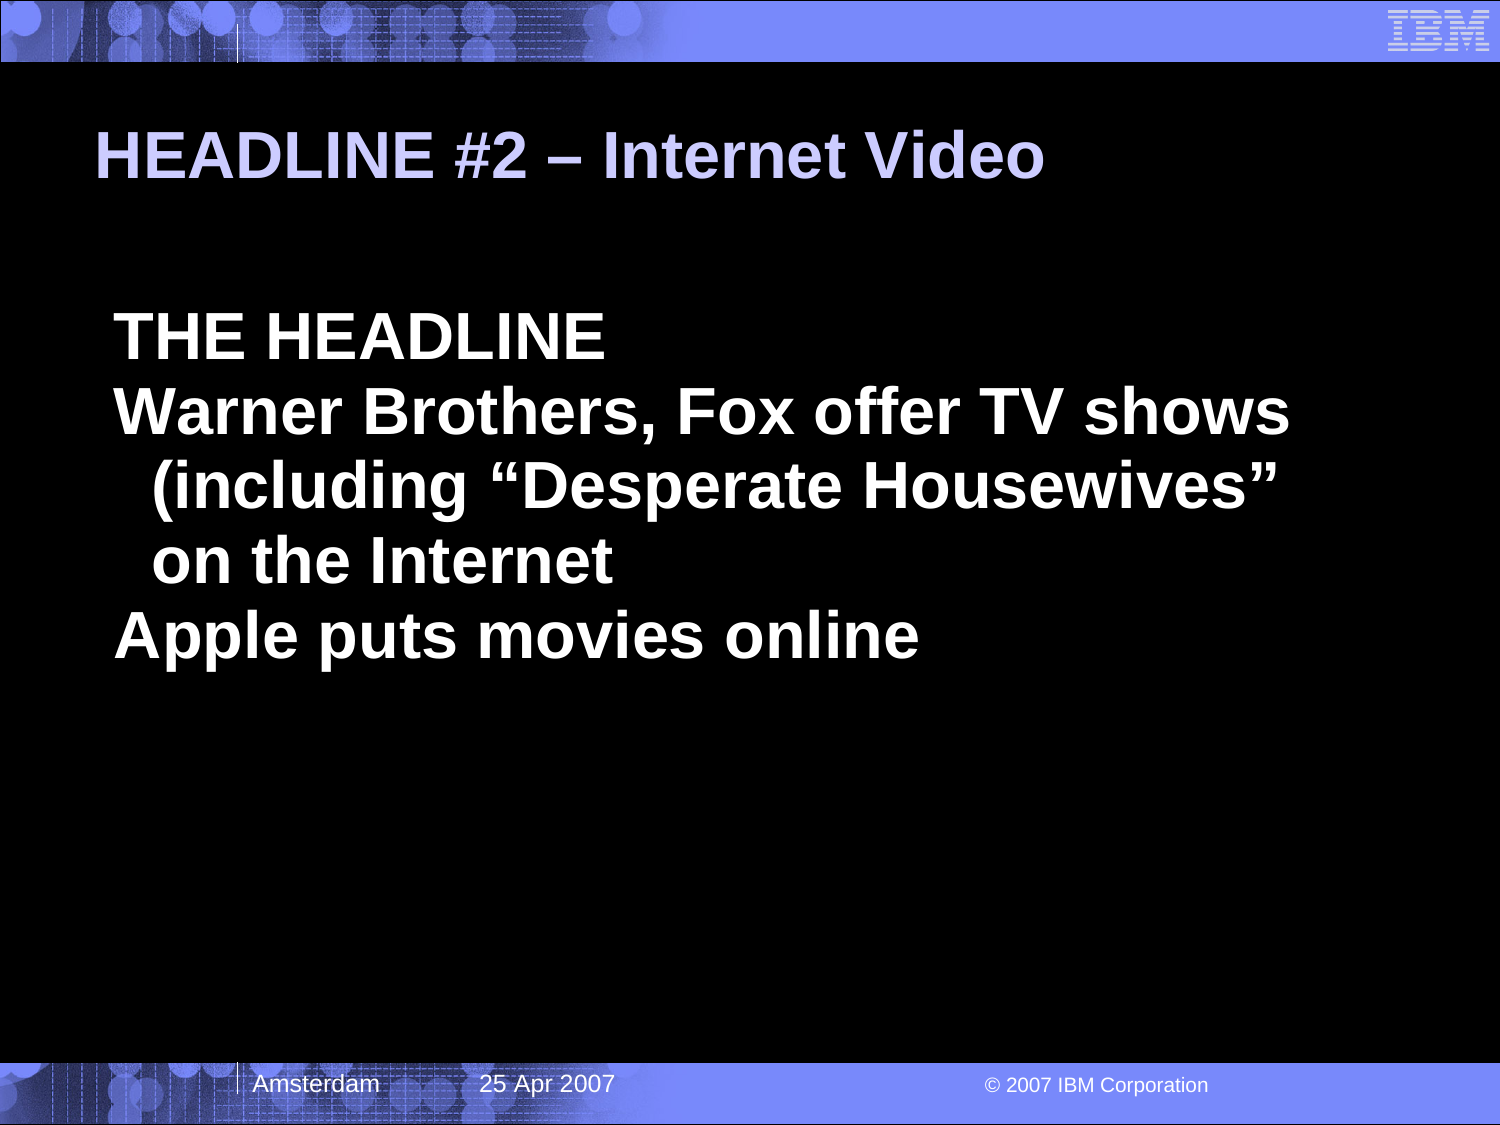

# HEADLINE #2 – Internet Video
THE HEADLINE
Warner Brothers, Fox offer TV shows (including “Desperate Housewives” on the Internet
Apple puts movies online